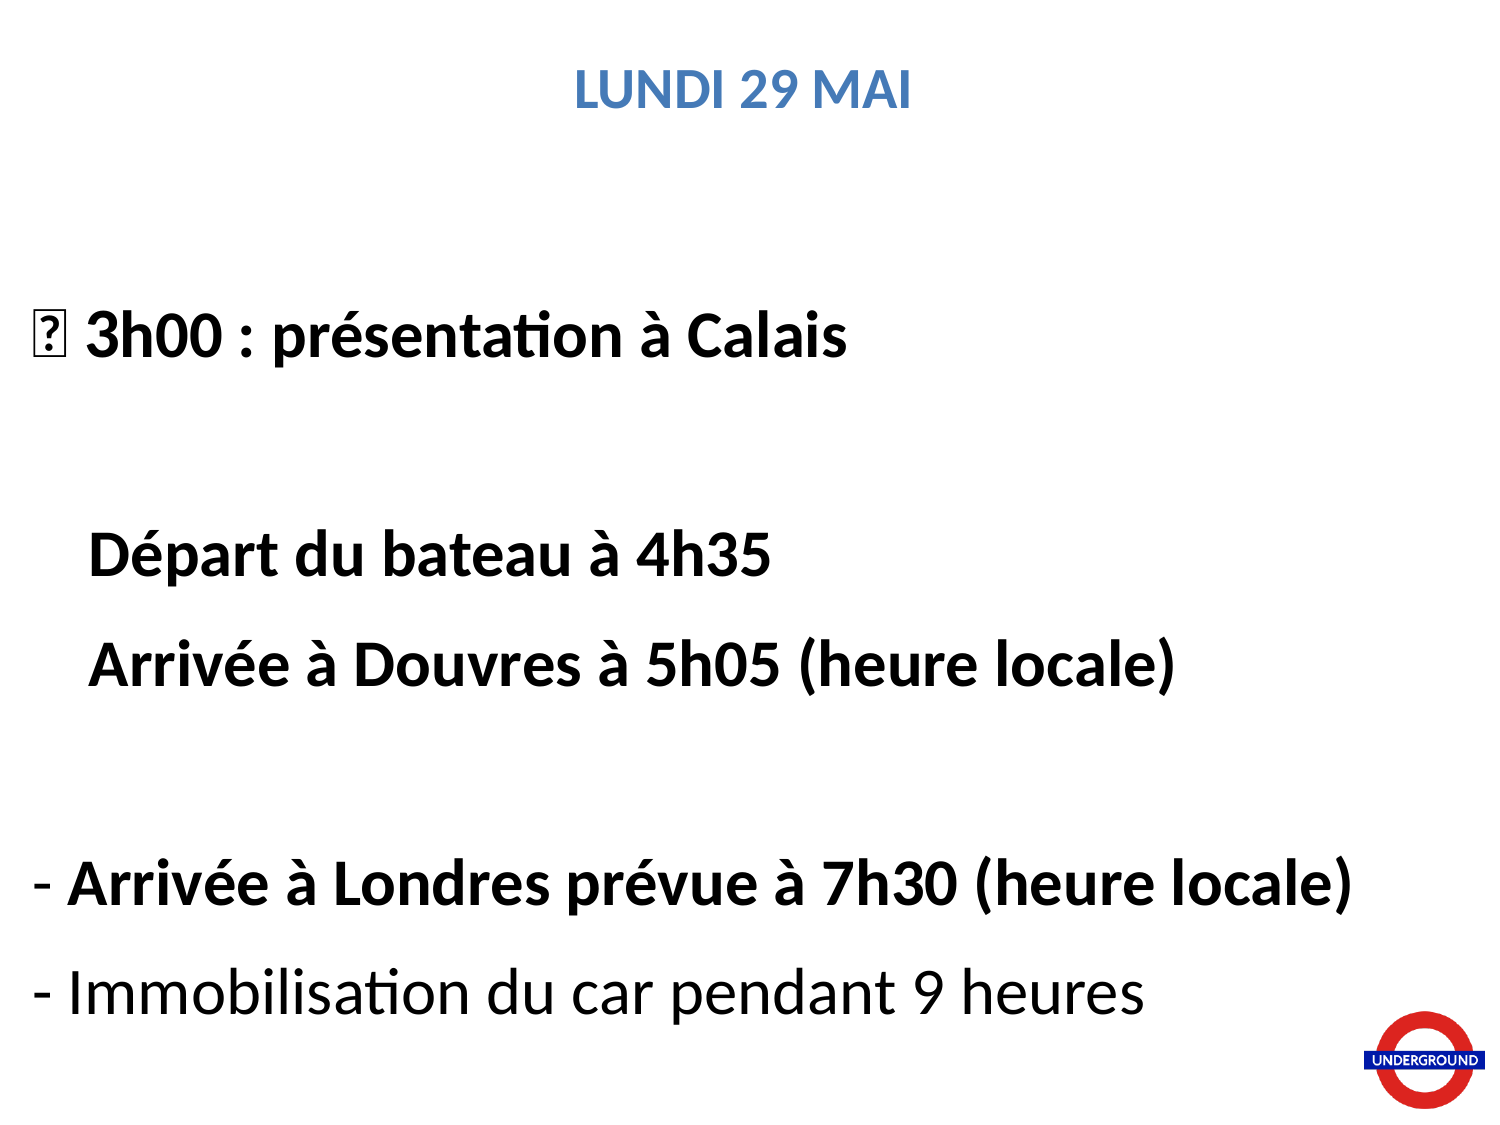

# LUNDI 29 MAI
 3h00 : présentation à Calais
Départ du bateau à 4h35
Arrivée à Douvres à 5h05 (heure locale)
- Arrivée à Londres prévue à 7h30 (heure locale)
- Immobilisation du car pendant 9 heures